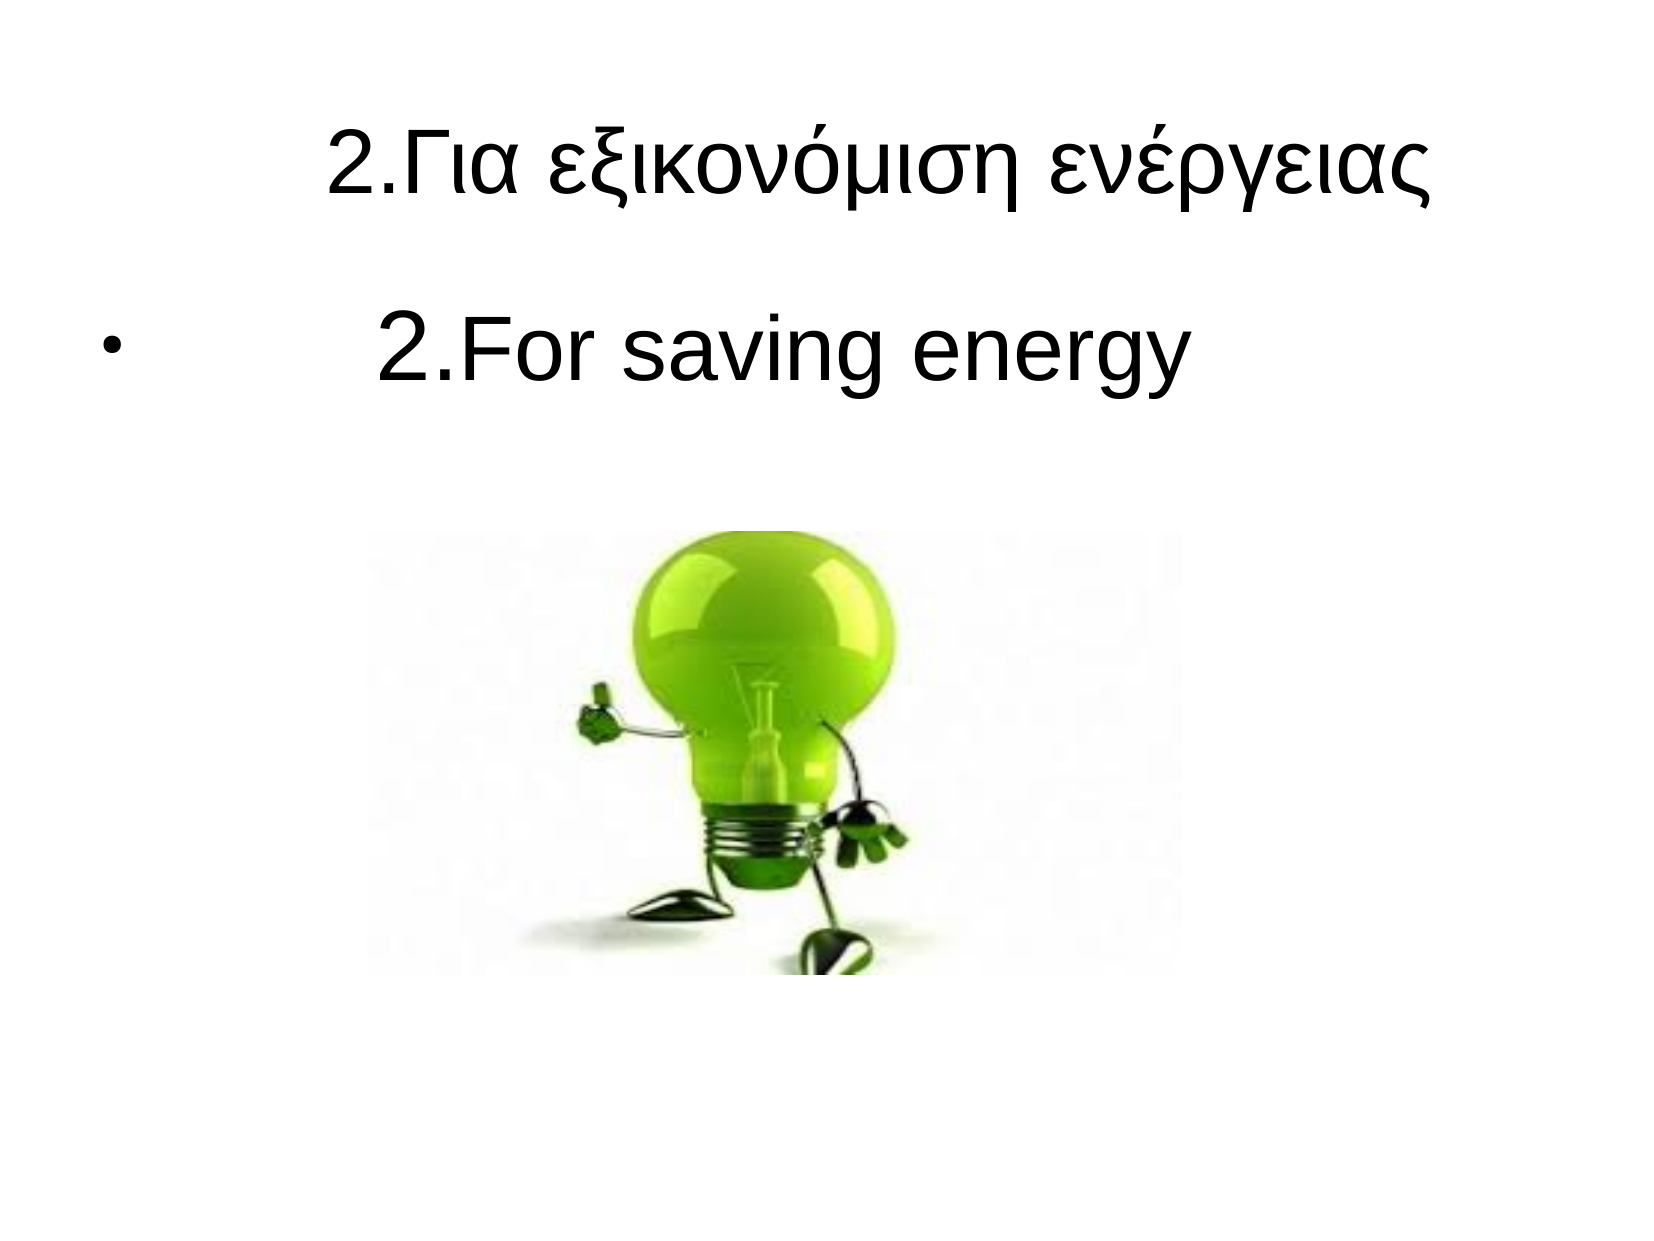

# 2.Για εξικονόμιση ενέργειας
 2.For saving energy